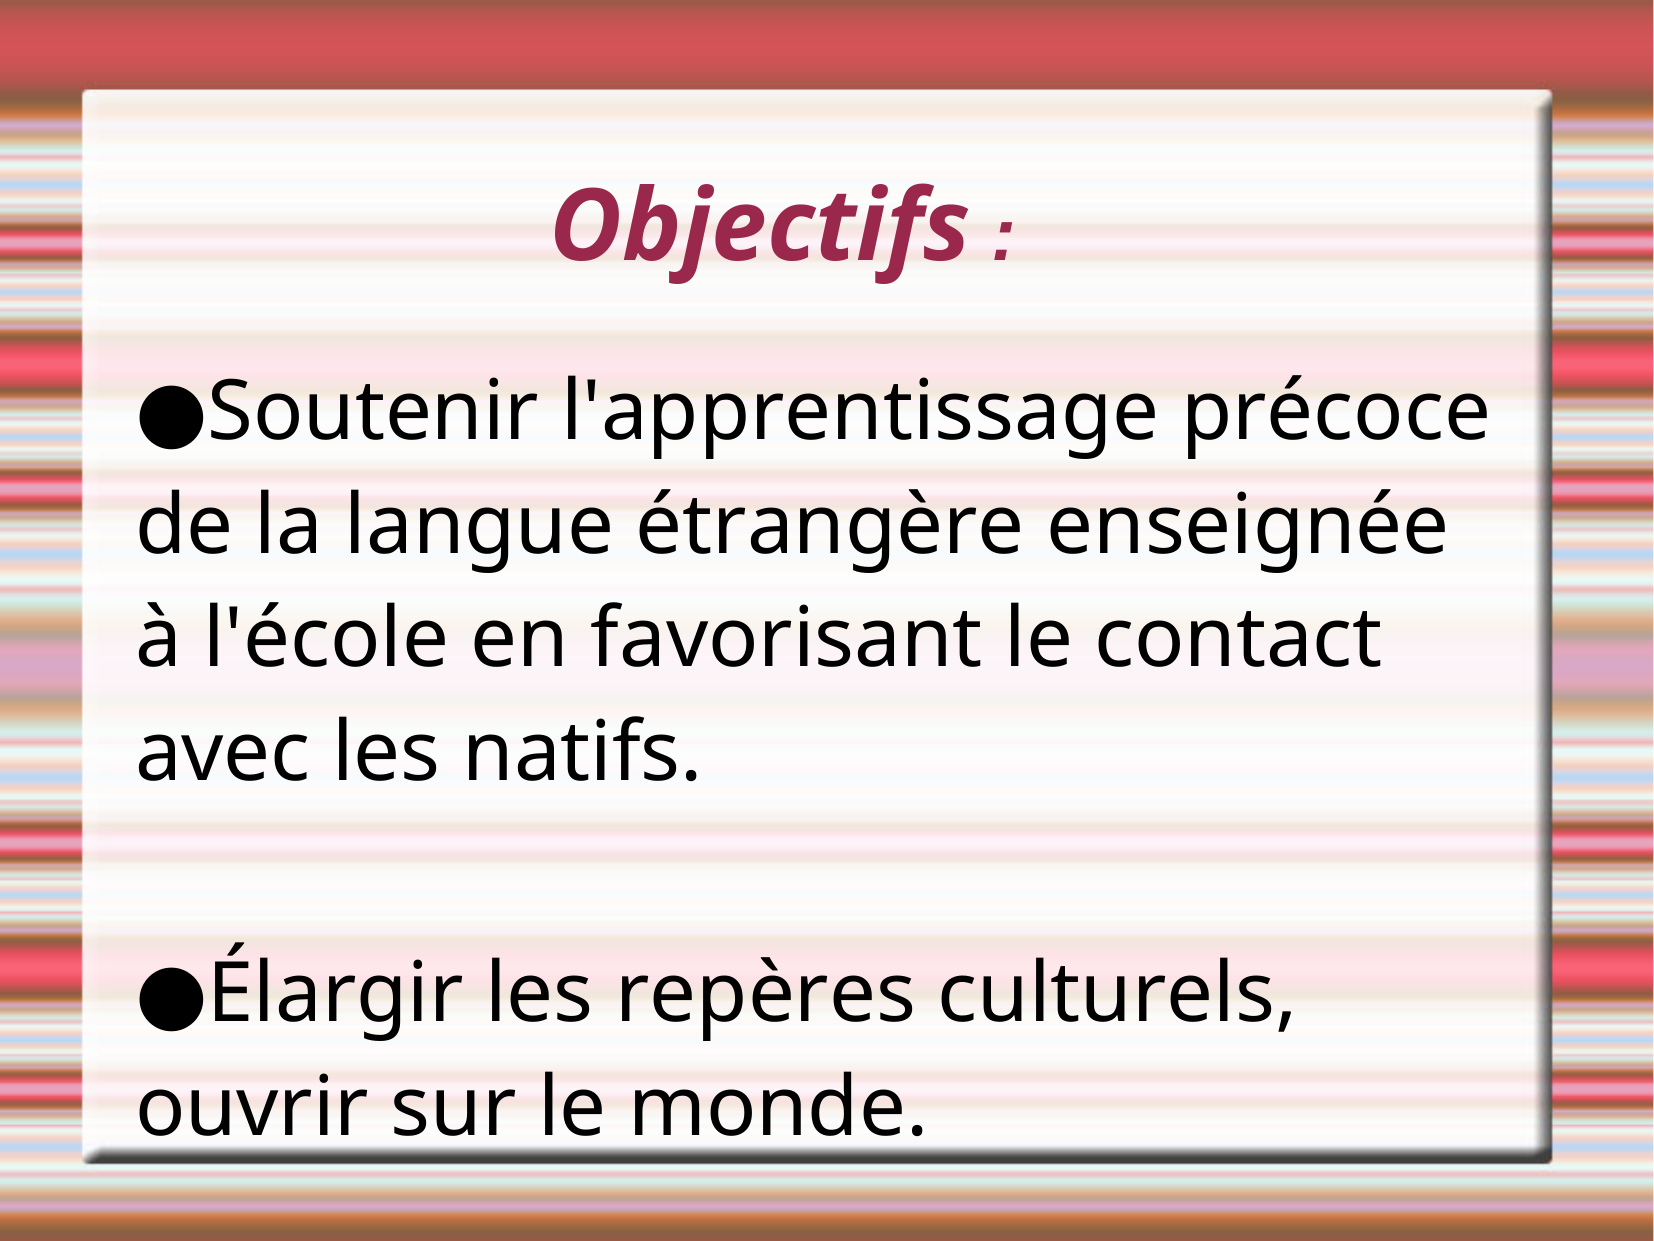

# Objectifs :
●Soutenir l'apprentissage précoce de la langue étrangère enseignée à l'école en favorisant le contact avec les natifs.
●Élargir les repères culturels, ouvrir sur le monde.